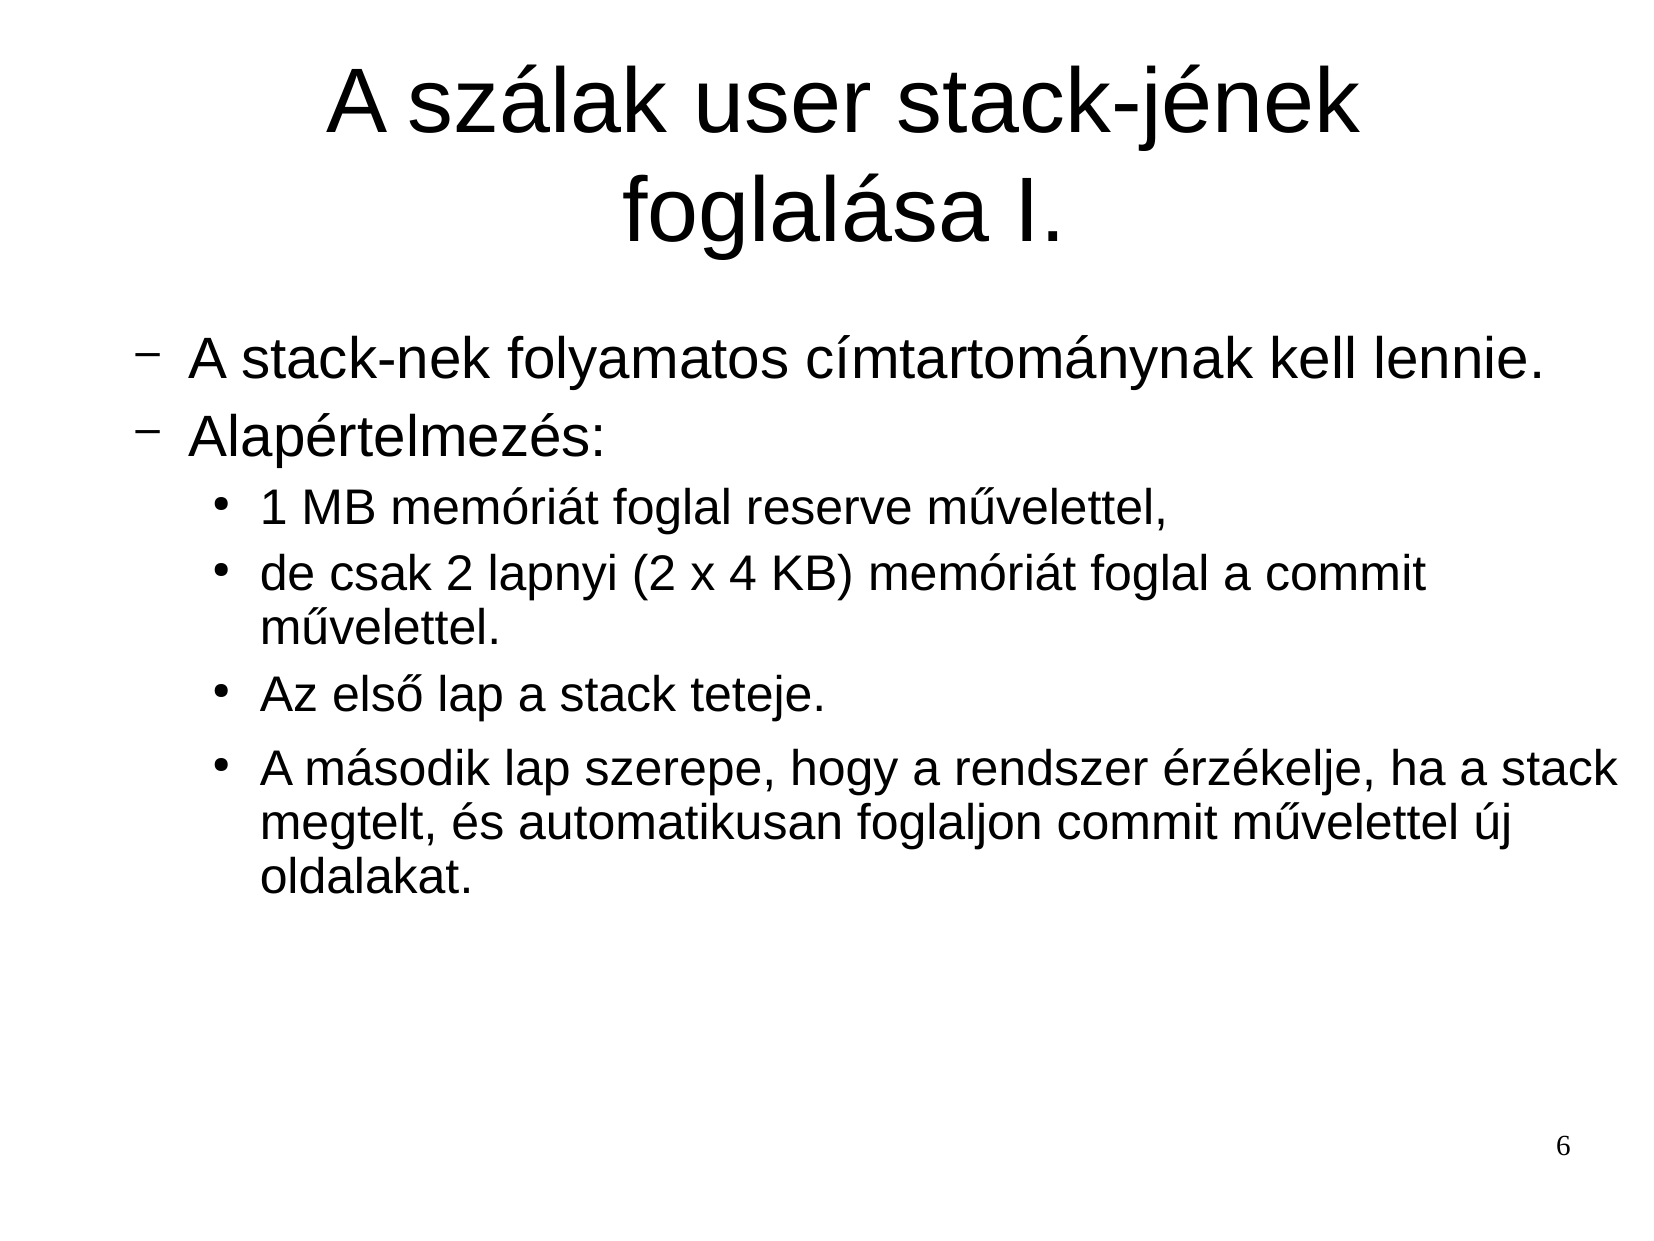

# A szálak user stack-jének foglalása I.
A stack-nek folyamatos címtartománynak kell lennie.
Alapértelmezés:
1 MB memóriát foglal reserve művelettel,
de csak 2 lapnyi (2 x 4 KB) memóriát foglal a commit művelettel.
Az első lap a stack teteje.
A második lap szerepe, hogy a rendszer érzékelje, ha a stack megtelt, és automatikusan foglaljon commit művelettel új oldalakat.
6